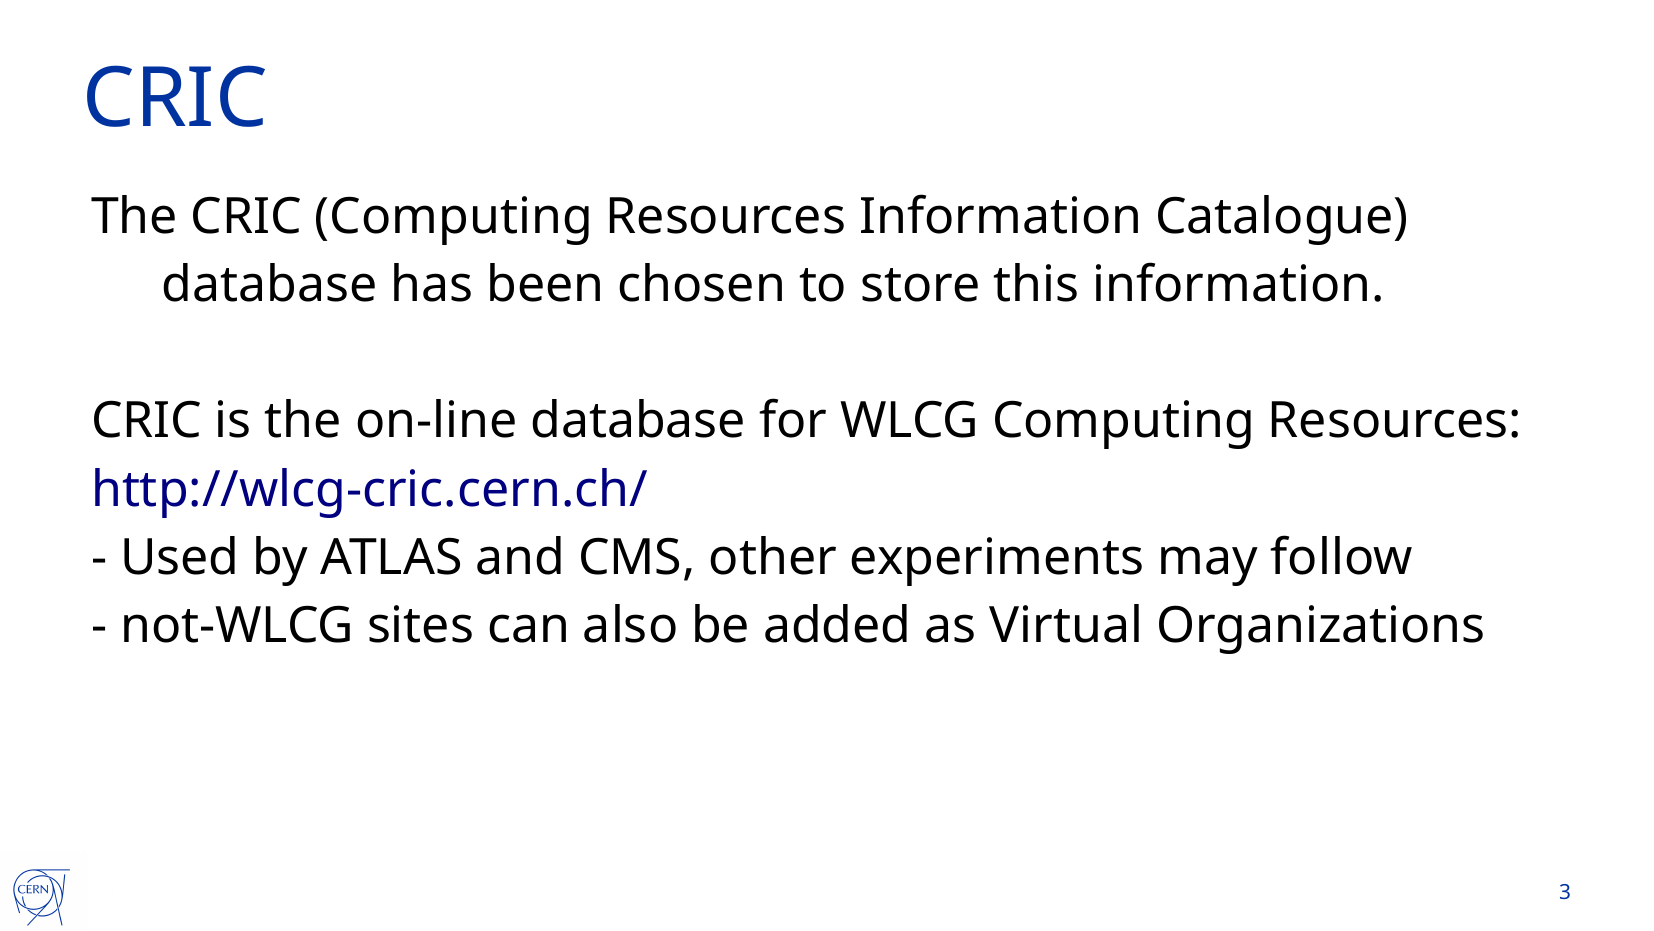

# CRIC
The CRIC (Computing Resources Information Catalogue) database has been chosen to store this information.
CRIC is the on-line database for WLCG Computing Resources:
http://wlcg-cric.cern.ch/
- Used by ATLAS and CMS, other experiments may follow
- not-WLCG sites can also be added as Virtual Organizations
3